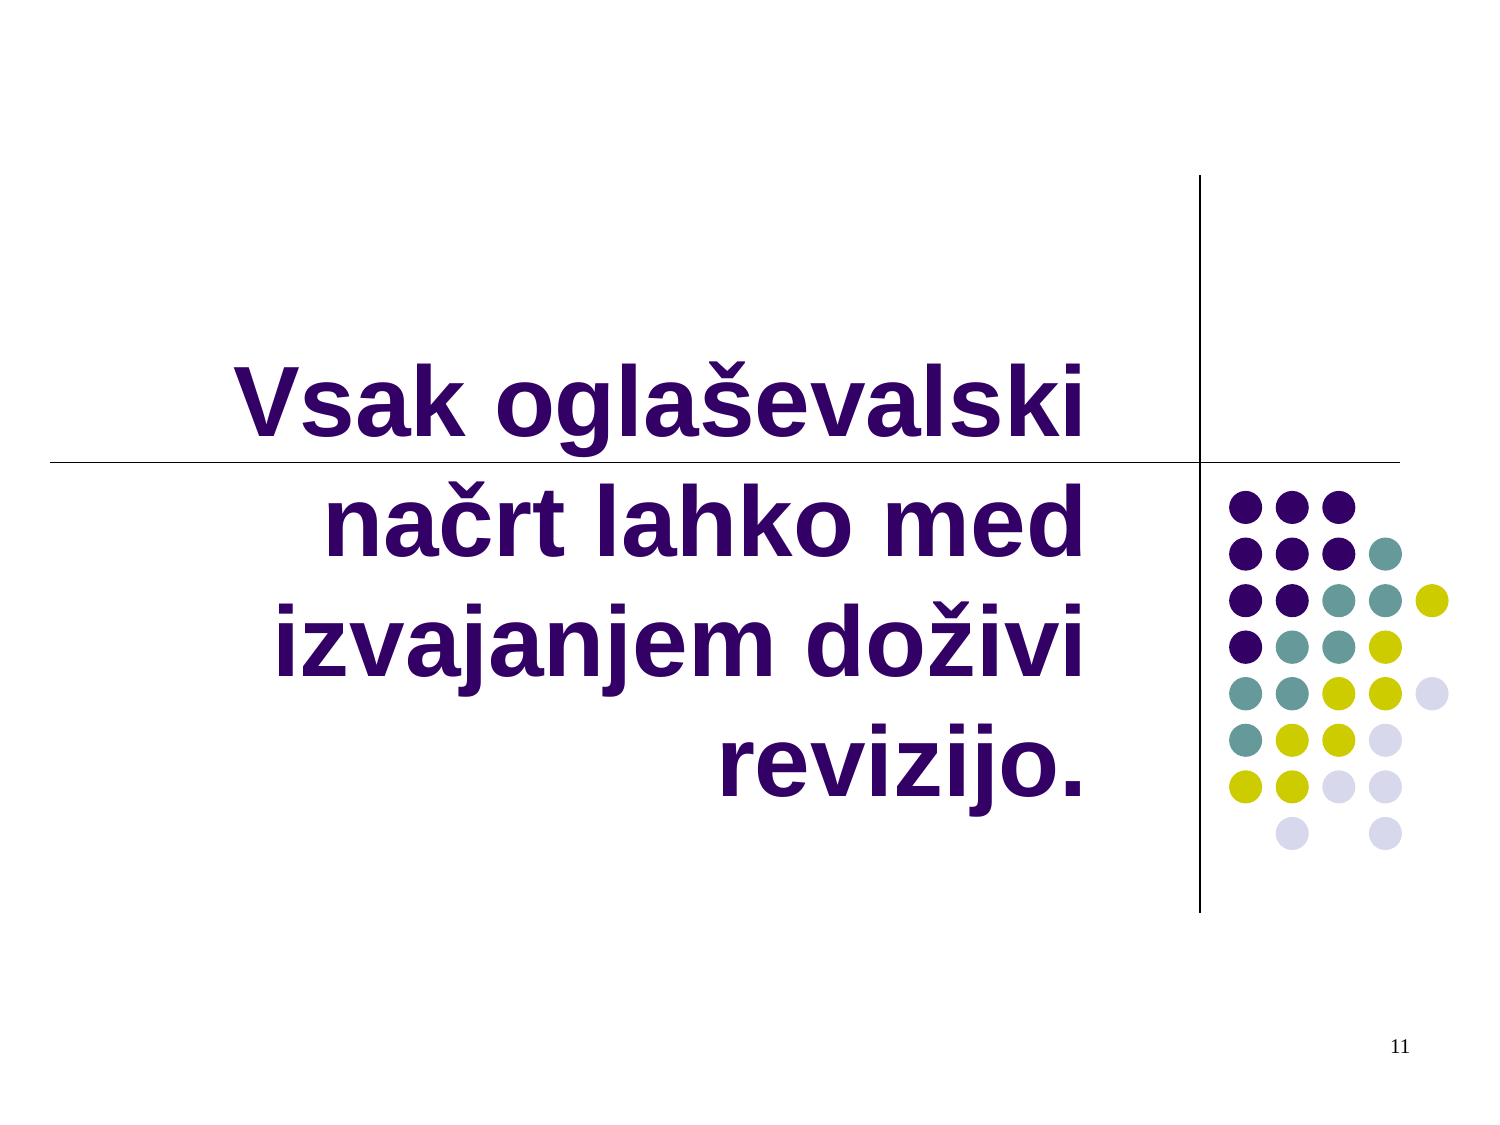

Details about this topic
Supporting information
# Vsak oglaševalski načrt lahko med izvajanjem doživi revizijo.
11